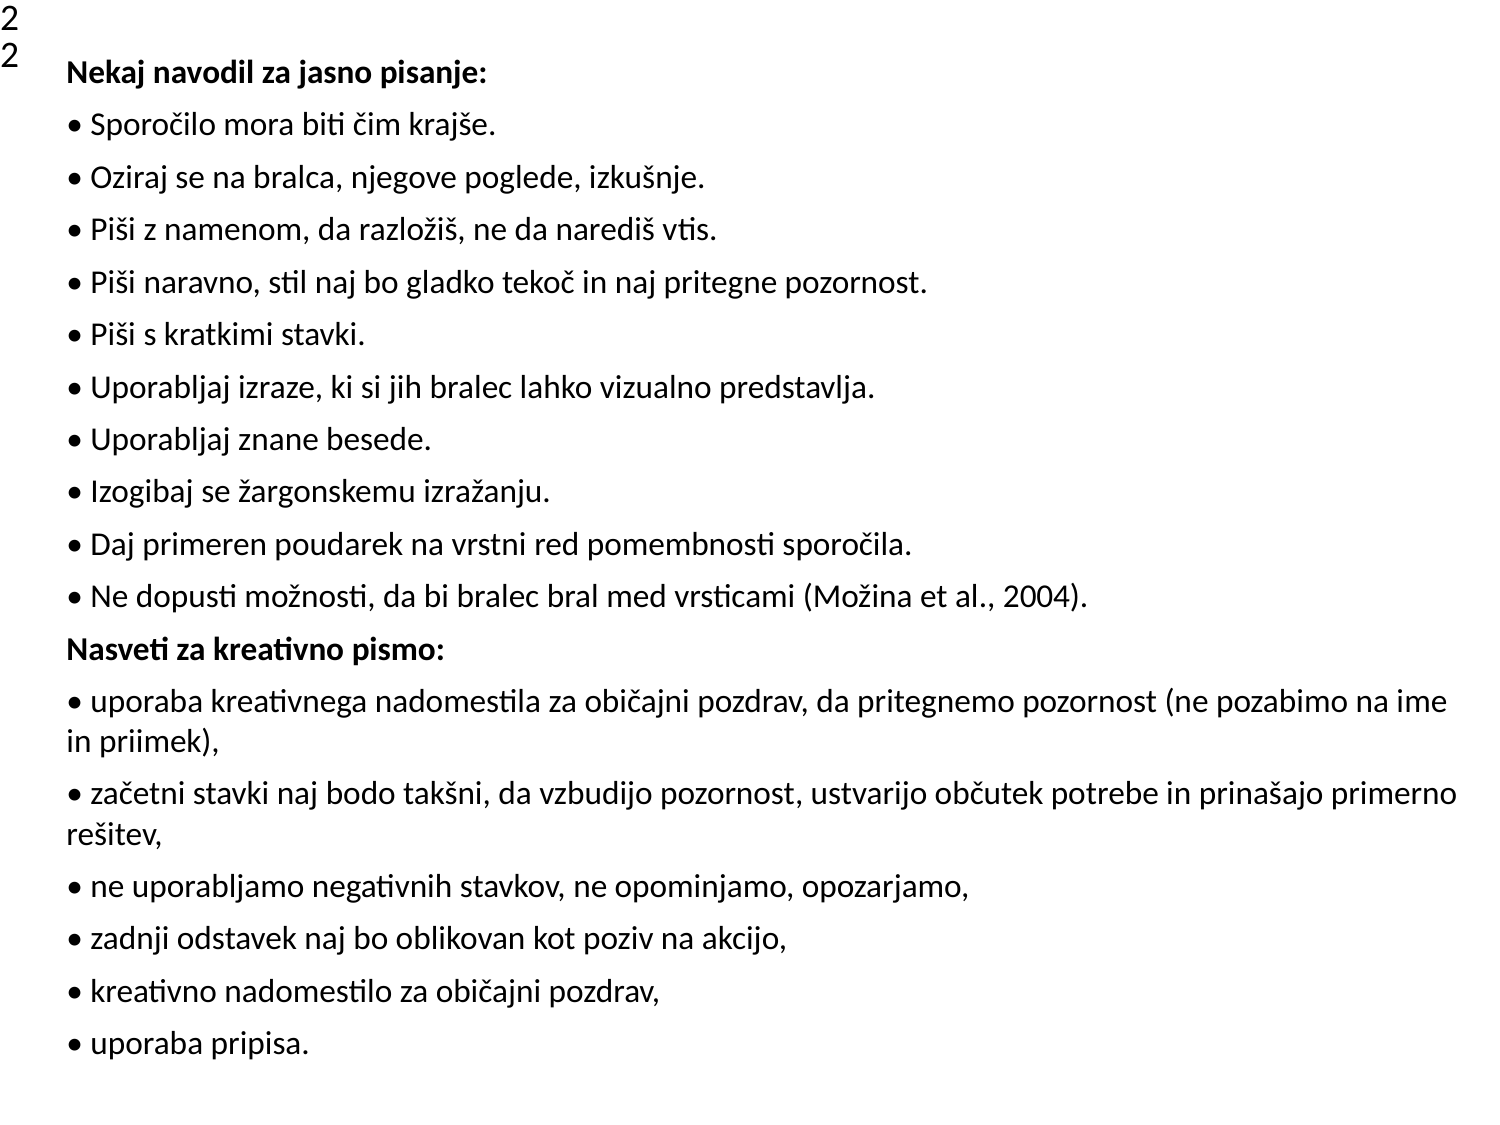

Nekaj navodil za jasno pisanje:
• Sporočilo mora biti čim krajše.
• Oziraj se na bralca, njegove poglede, izkušnje.
• Piši z namenom, da razložiš, ne da narediš vtis.
• Piši naravno, stil naj bo gladko tekoč in naj pritegne pozornost.
• Piši s kratkimi stavki.
• Uporabljaj izraze, ki si jih bralec lahko vizualno predstavlja.
• Uporabljaj znane besede.
• Izogibaj se žargonskemu izražanju.
• Daj primeren poudarek na vrstni red pomembnosti sporočila.
• Ne dopusti možnosti, da bi bralec bral med vrsticami (Možina et al., 2004).
Nasveti za kreativno pismo:
• uporaba kreativnega nadomestila za običajni pozdrav, da pritegnemo pozornost (ne pozabimo na ime in priimek),
• začetni stavki naj bodo takšni, da vzbudijo pozornost, ustvarijo občutek potrebe in prinašajo primerno rešitev,
• ne uporabljamo negativnih stavkov, ne opominjamo, opozarjamo,
• zadnji odstavek naj bo oblikovan kot poziv na akcijo,
• kreativno nadomestilo za običajni pozdrav,
• uporaba pripisa.